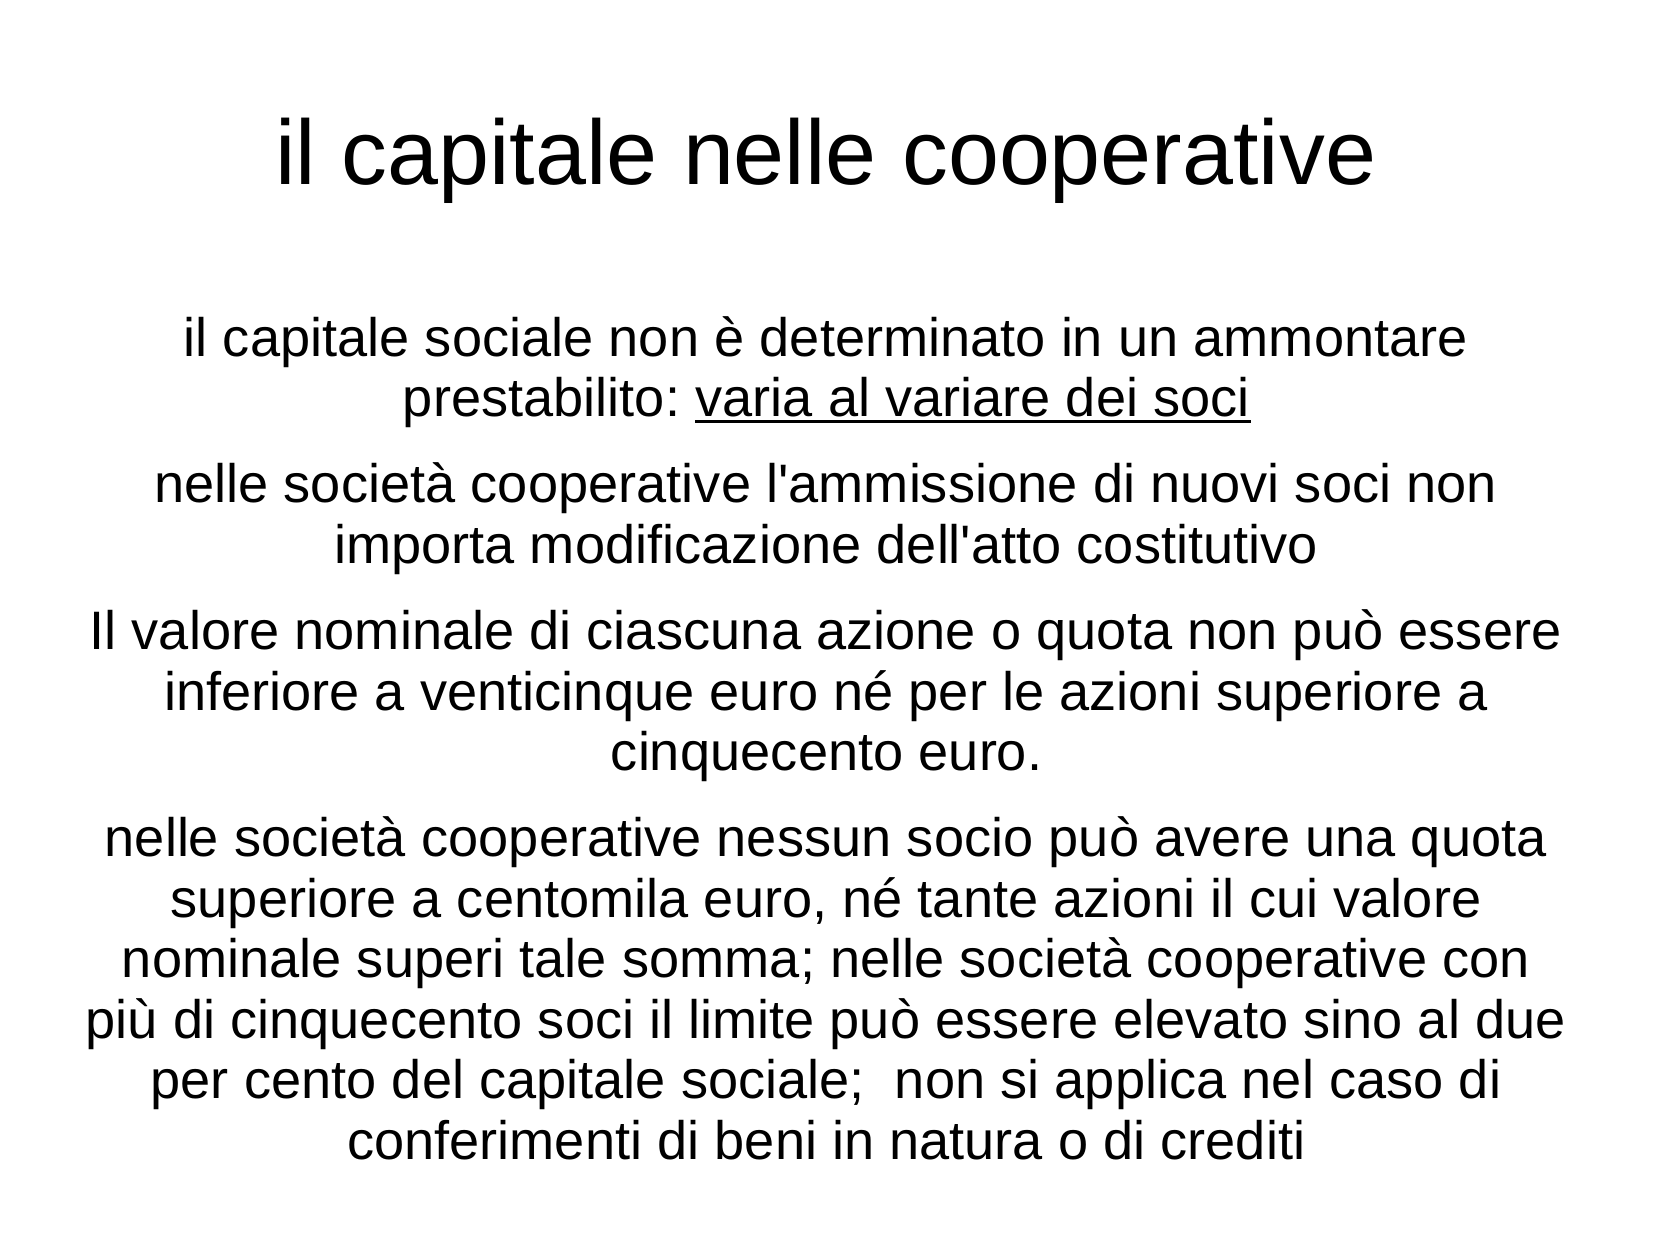

il capitale nelle cooperative
# il capitale sociale non è determinato in un ammontare prestabilito: varia al variare dei soci
nelle società cooperative l'ammissione di nuovi soci non importa modificazione dell'atto costitutivo
Il valore nominale di ciascuna azione o quota non può essere inferiore a venticinque euro né per le azioni superiore a cinquecento euro.
nelle società cooperative nessun socio può avere una quota superiore a centomila euro, né tante azioni il cui valore nominale superi tale somma; nelle società cooperative con più di cinquecento soci il limite può essere elevato sino al due per cento del capitale sociale; non si applica nel caso di conferimenti di beni in natura o di crediti